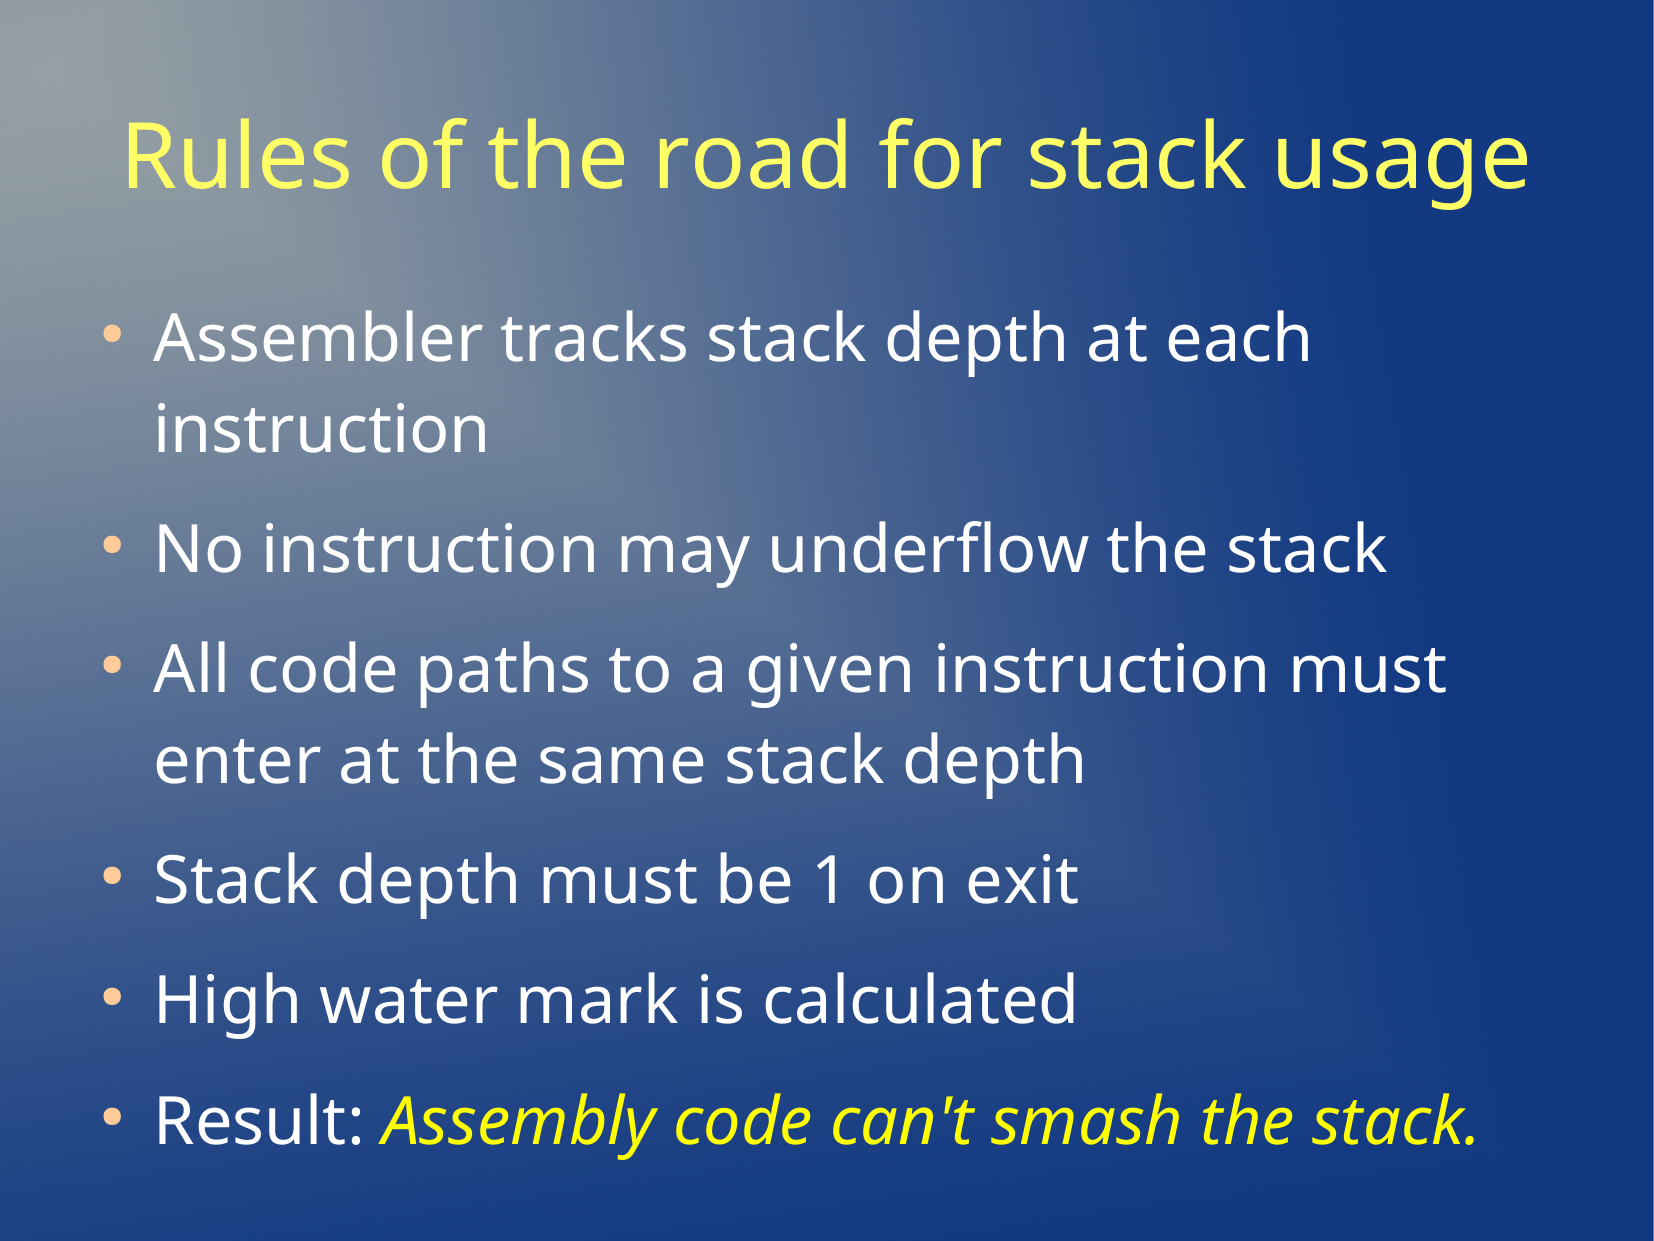

# Rules of the road for stack usage
Assembler tracks stack depth at each instruction
No instruction may underflow the stack
All code paths to a given instruction must enter at the same stack depth
Stack depth must be 1 on exit
High water mark is calculated
Result: Assembly code can't smash the stack.